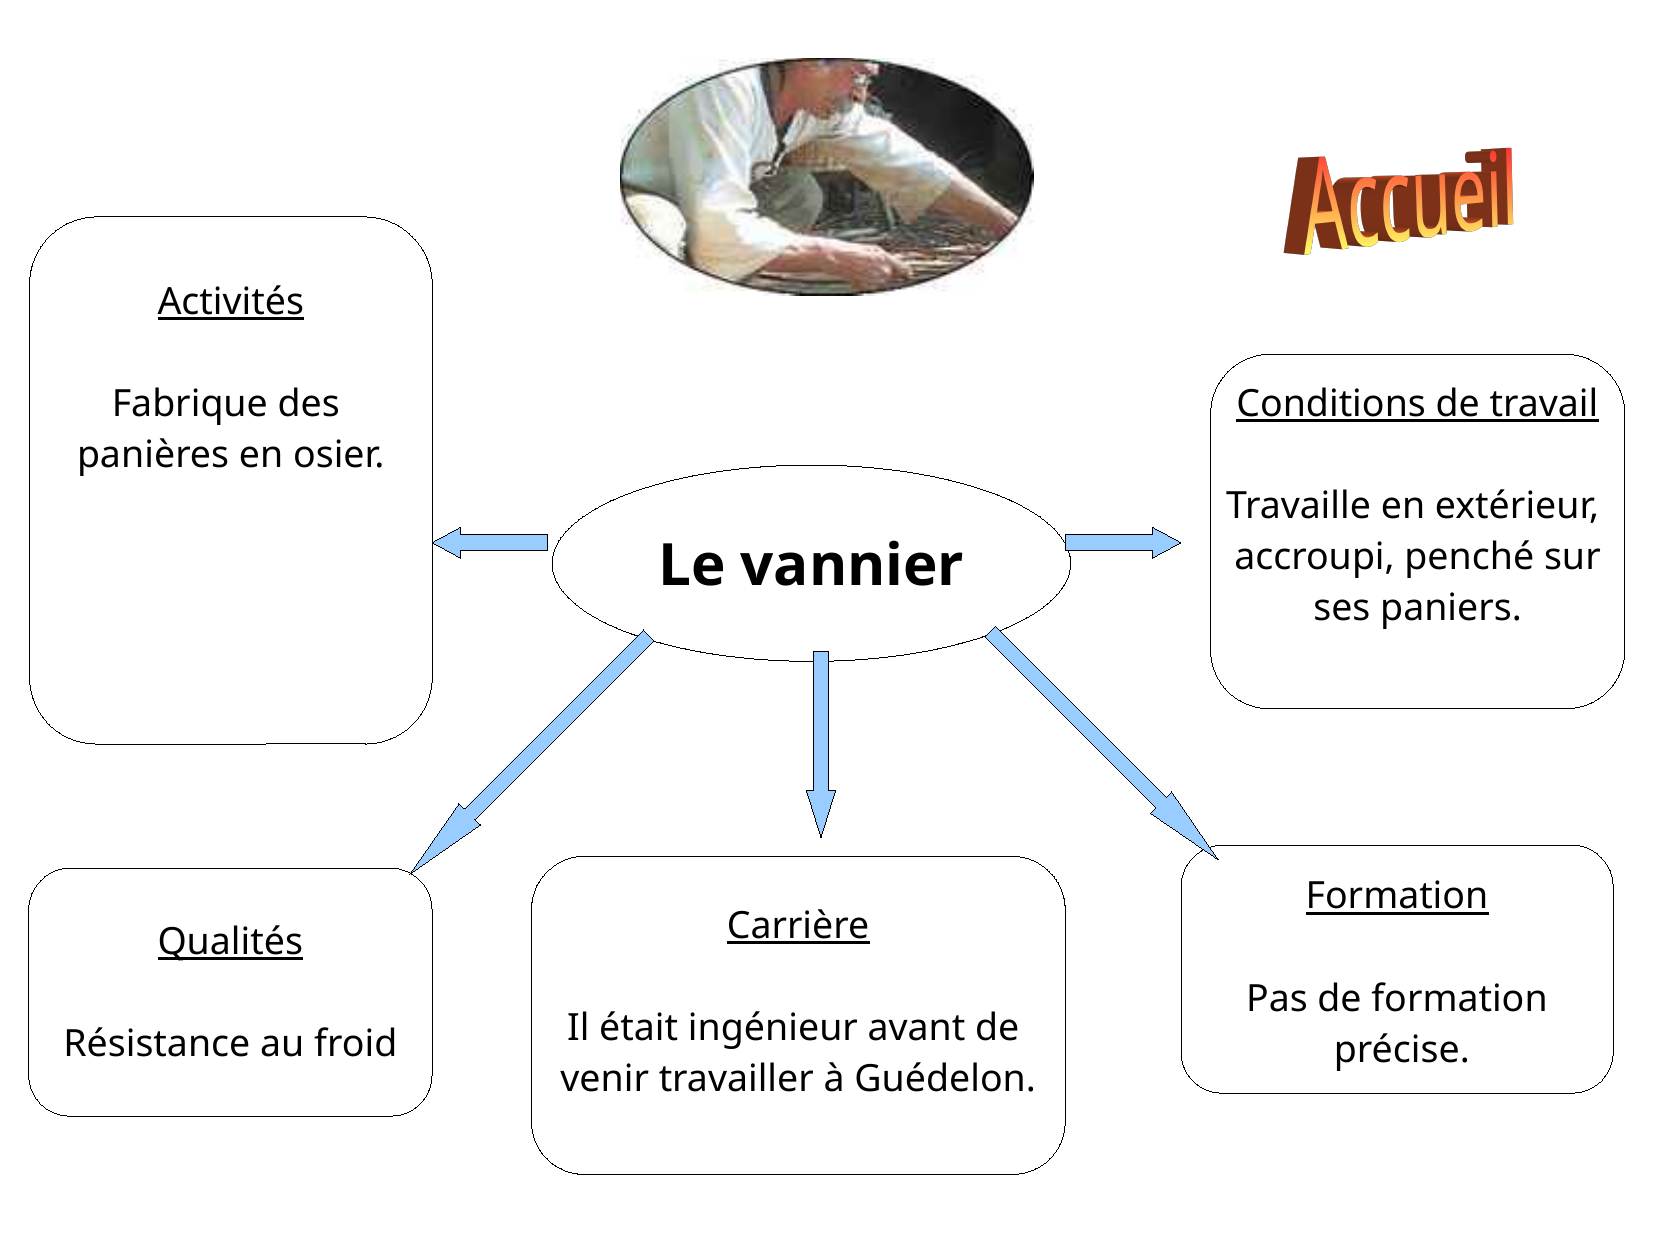

Accueil
Activités
Fabrique des
panières en osier.
Conditions de travail
Travaille en extérieur,
accroupi, penché sur
ses paniers.
Le vannier
Formation
Pas de formation
 précise.
Carrière
Il était ingénieur avant de
venir travailler à Guédelon.
Qualités
Résistance au froid